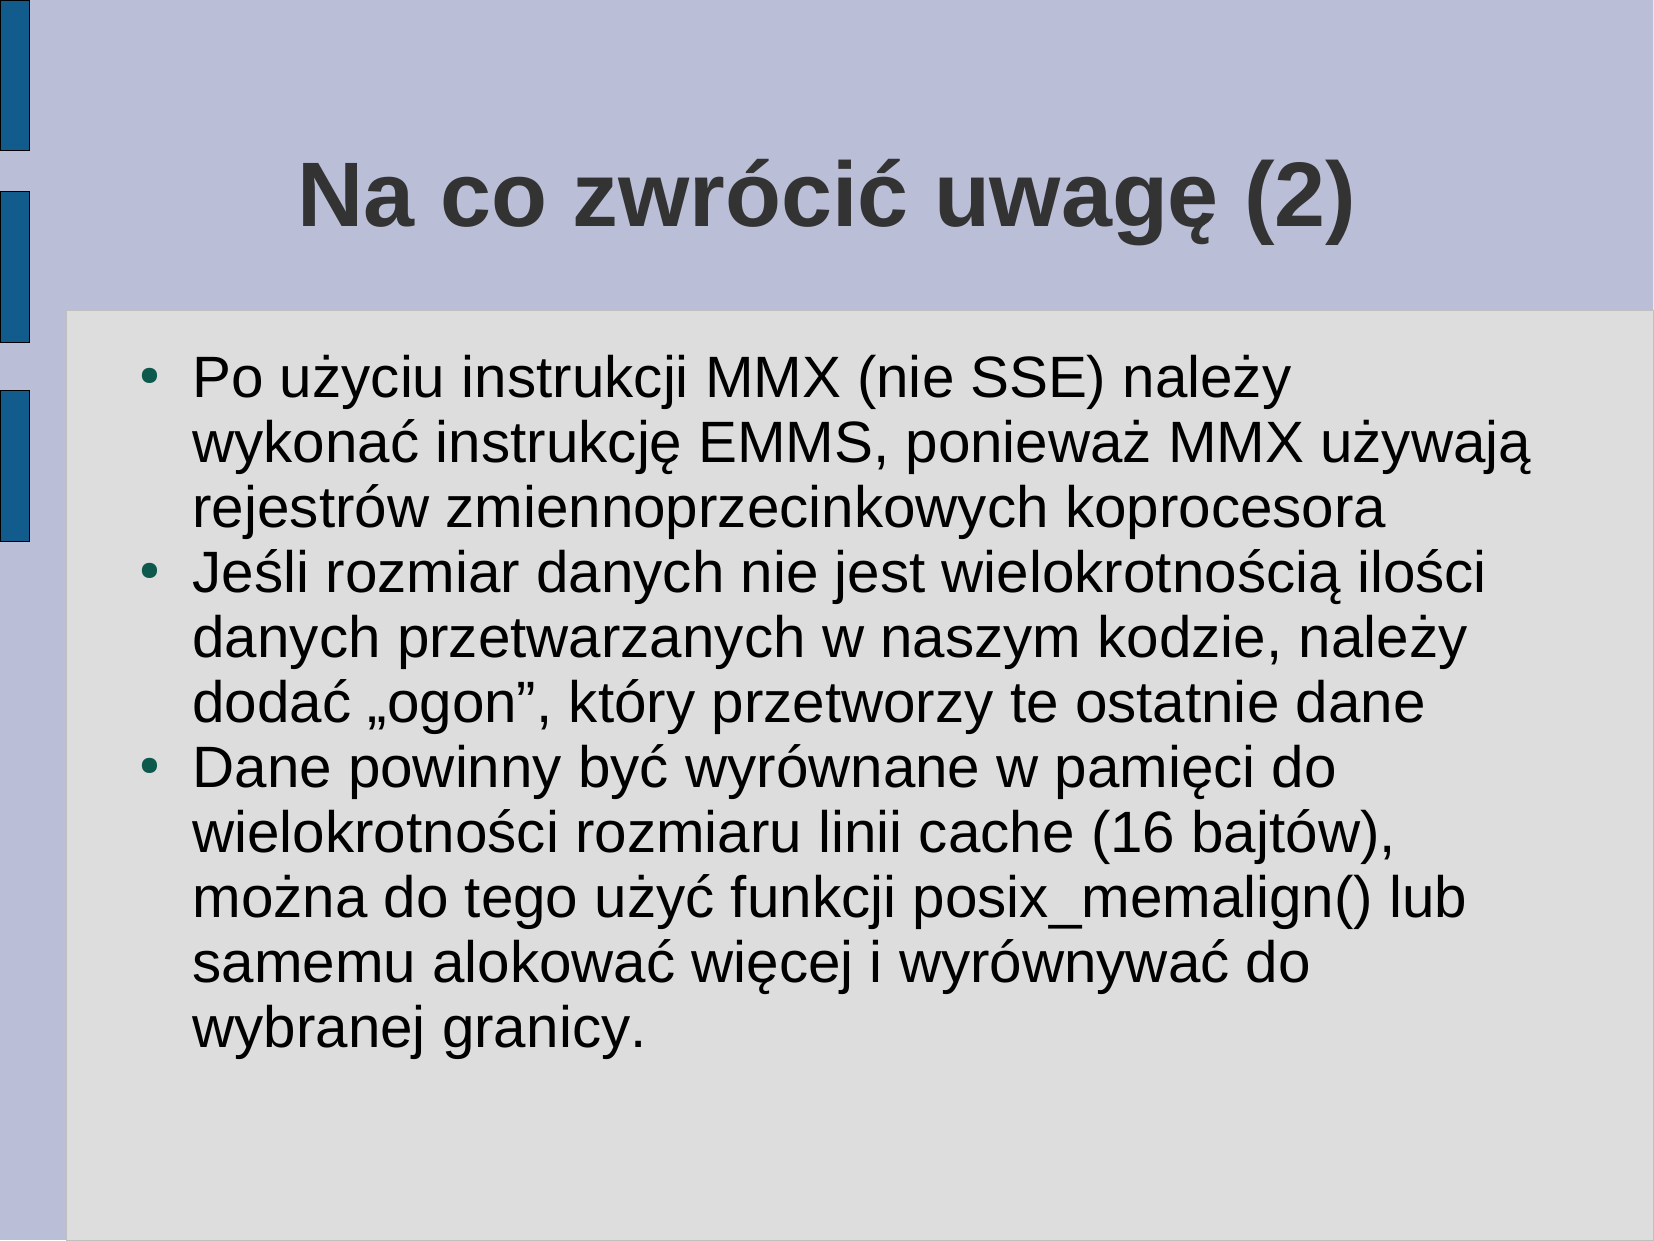

# Na co zwrócić uwagę (2)
Po użyciu instrukcji MMX (nie SSE) należy wykonać instrukcję EMMS, ponieważ MMX używają rejestrów zmiennoprzecinkowych koprocesora
Jeśli rozmiar danych nie jest wielokrotnością ilości danych przetwarzanych w naszym kodzie, należy dodać „ogon”, który przetworzy te ostatnie dane
Dane powinny być wyrównane w pamięci do wielokrotności rozmiaru linii cache (16 bajtów), można do tego użyć funkcji posix_memalign() lub samemu alokować więcej i wyrównywać do wybranej granicy.